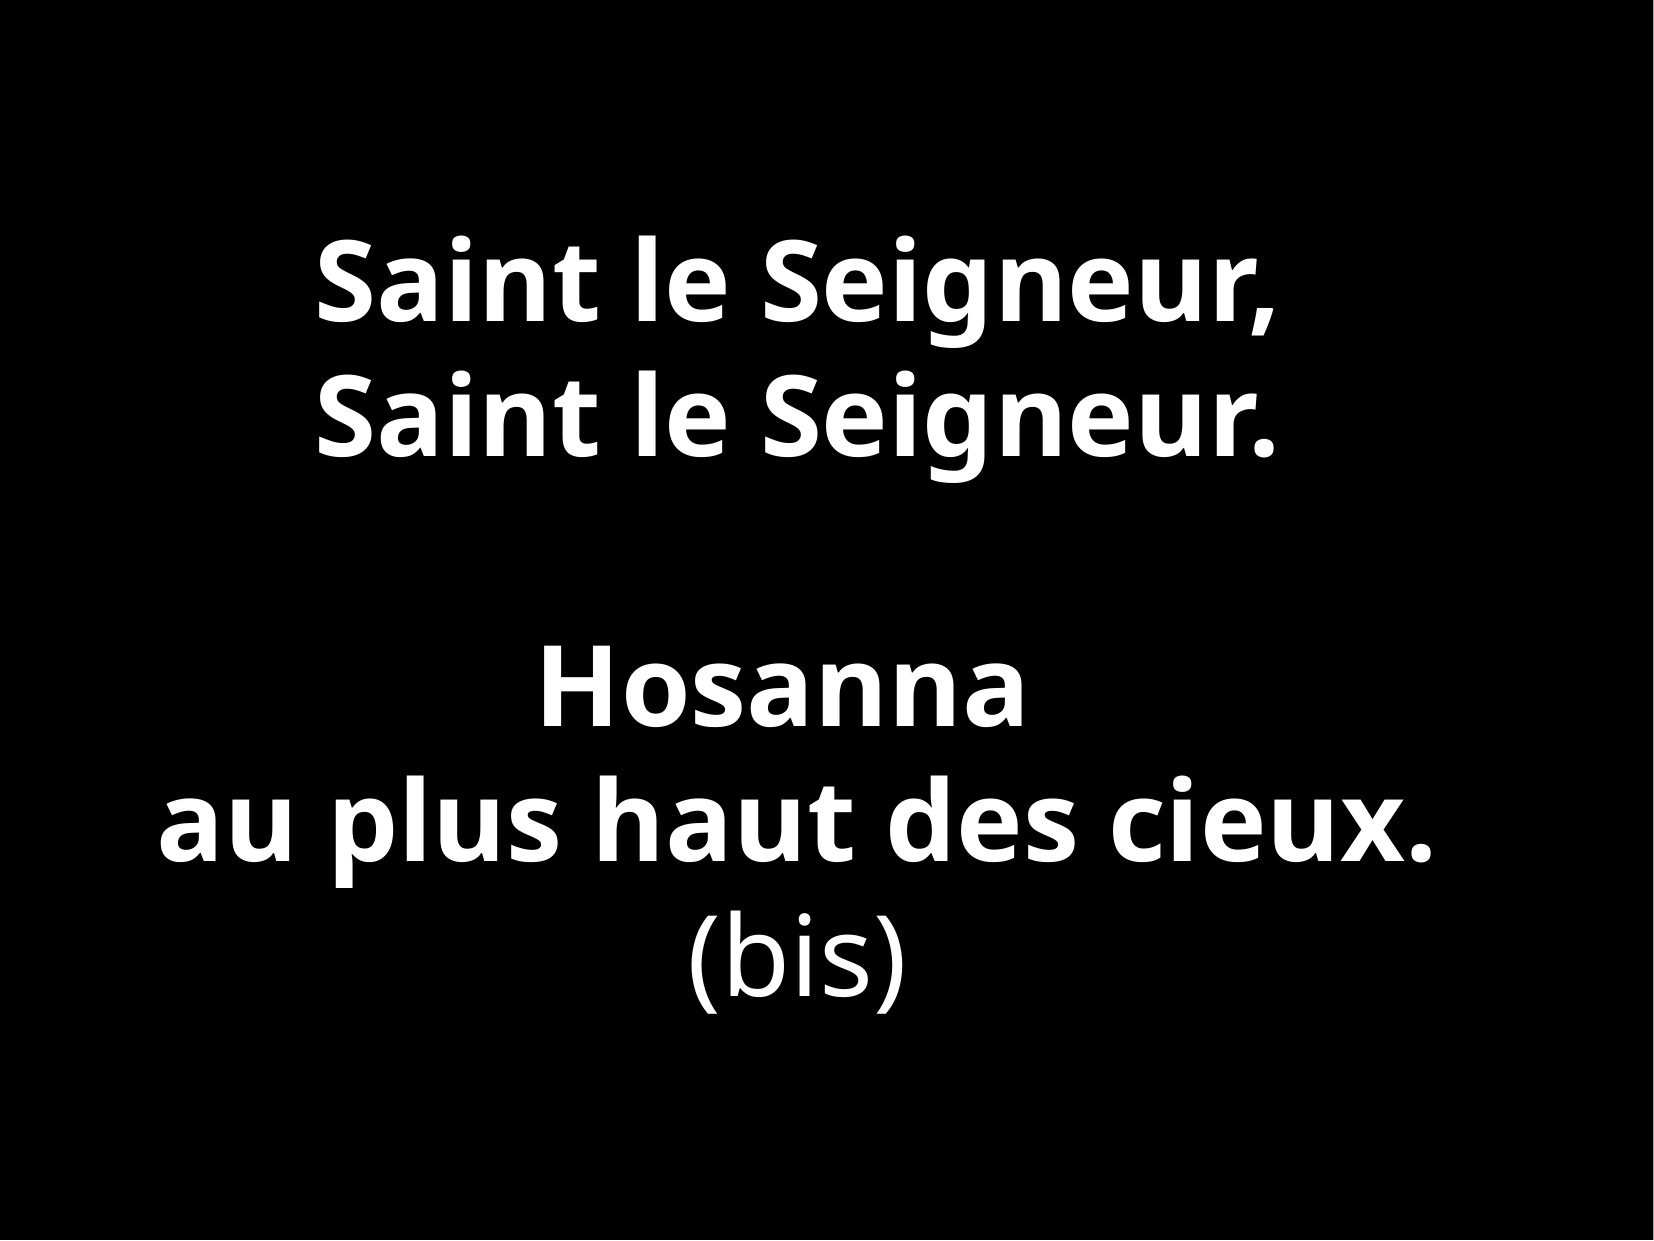

Saint le Seigneur,
Saint le Seigneur.
Hosanna
au plus haut des cieux.
(bis)